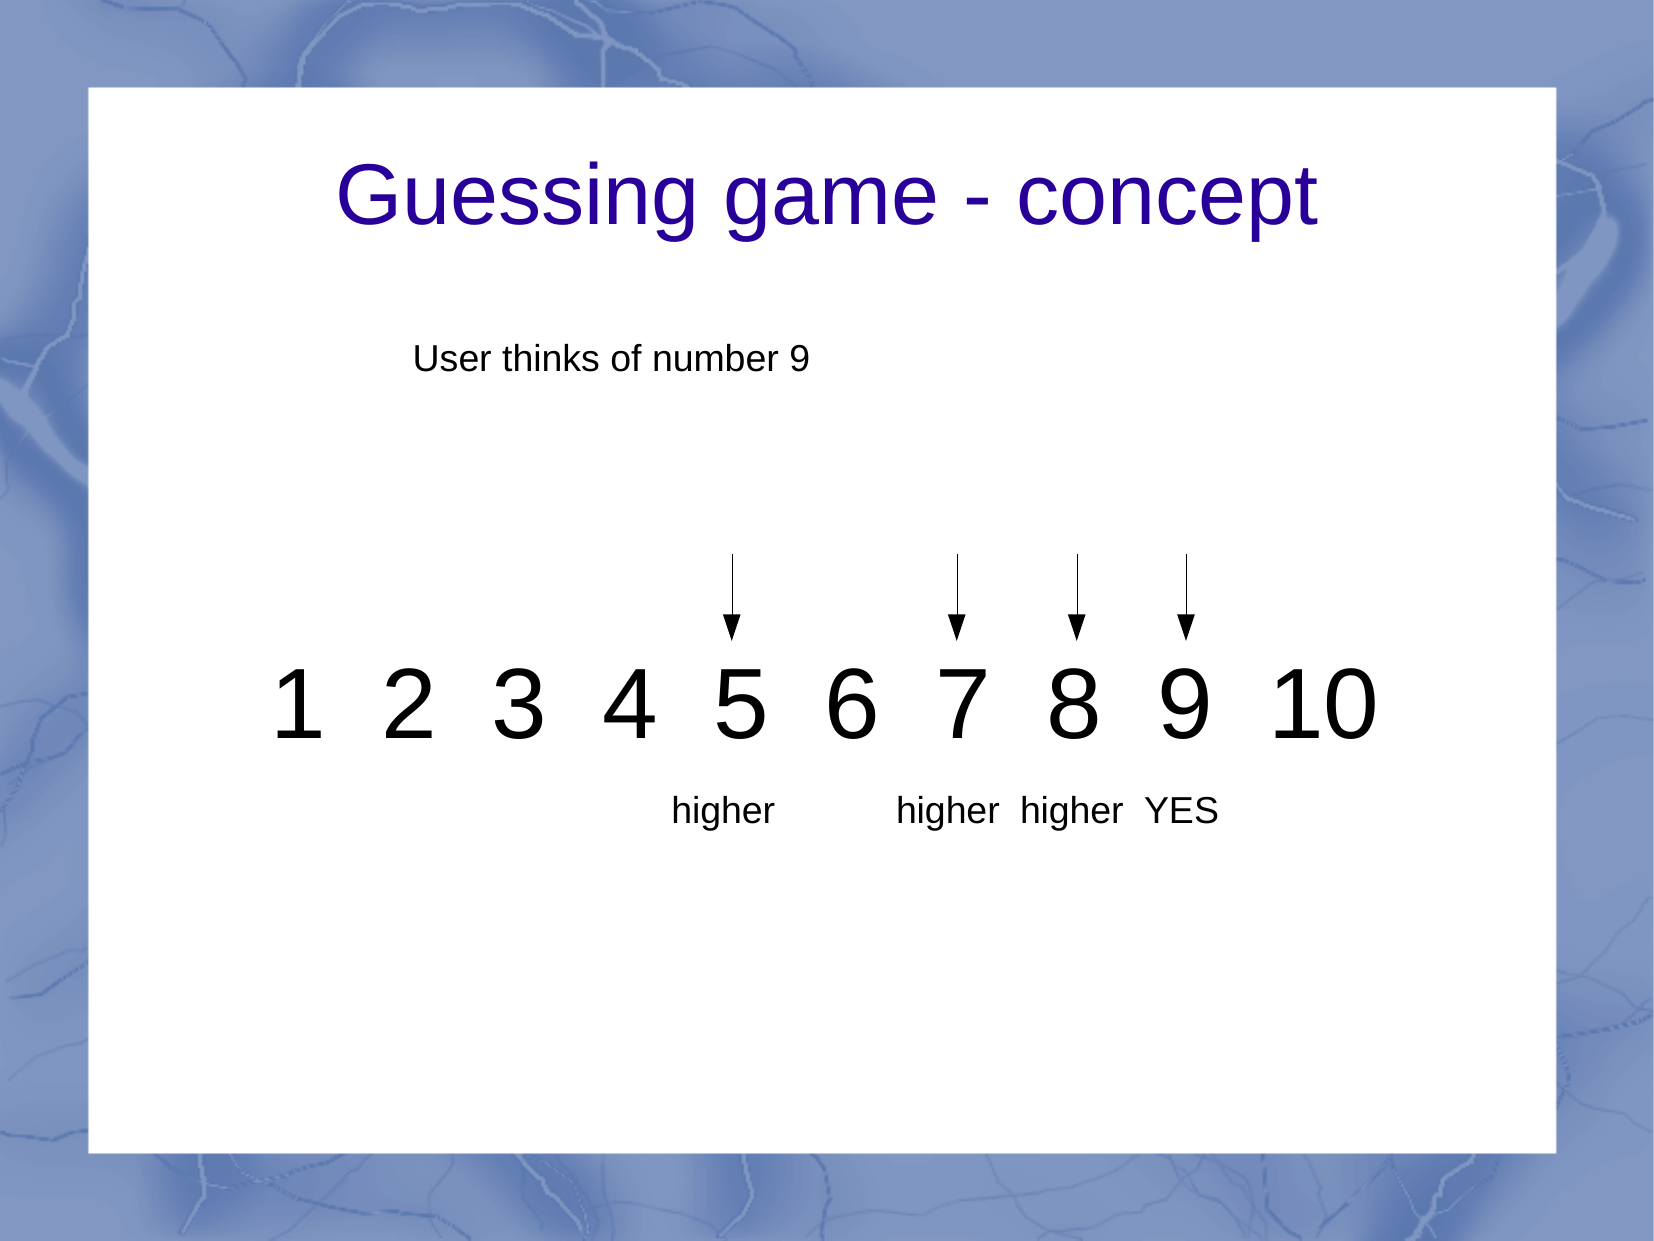

# Guessing game - concept
User thinks of number 9
1 2 3 4 5 6 7 8 9 10
higher
higher
higher
YES